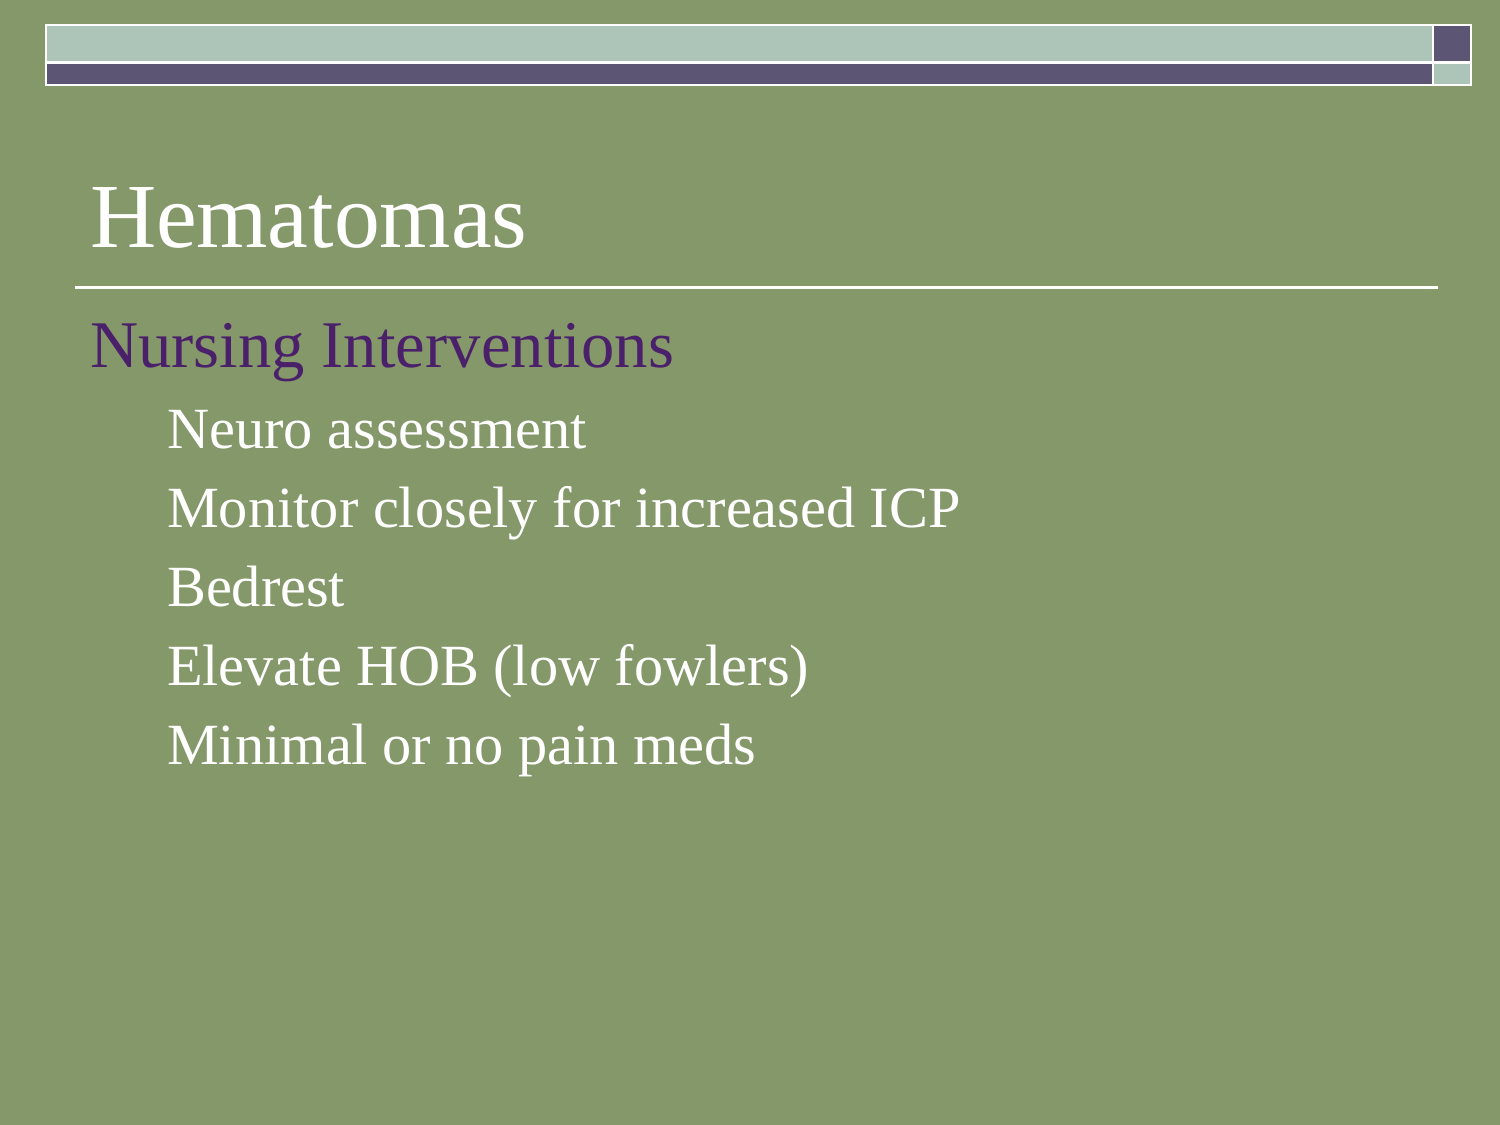

# Hematomas
Nursing Interventions
Neuro assessment
Monitor closely for increased ICP
Bedrest
Elevate HOB (low fowlers)
Minimal or no pain meds